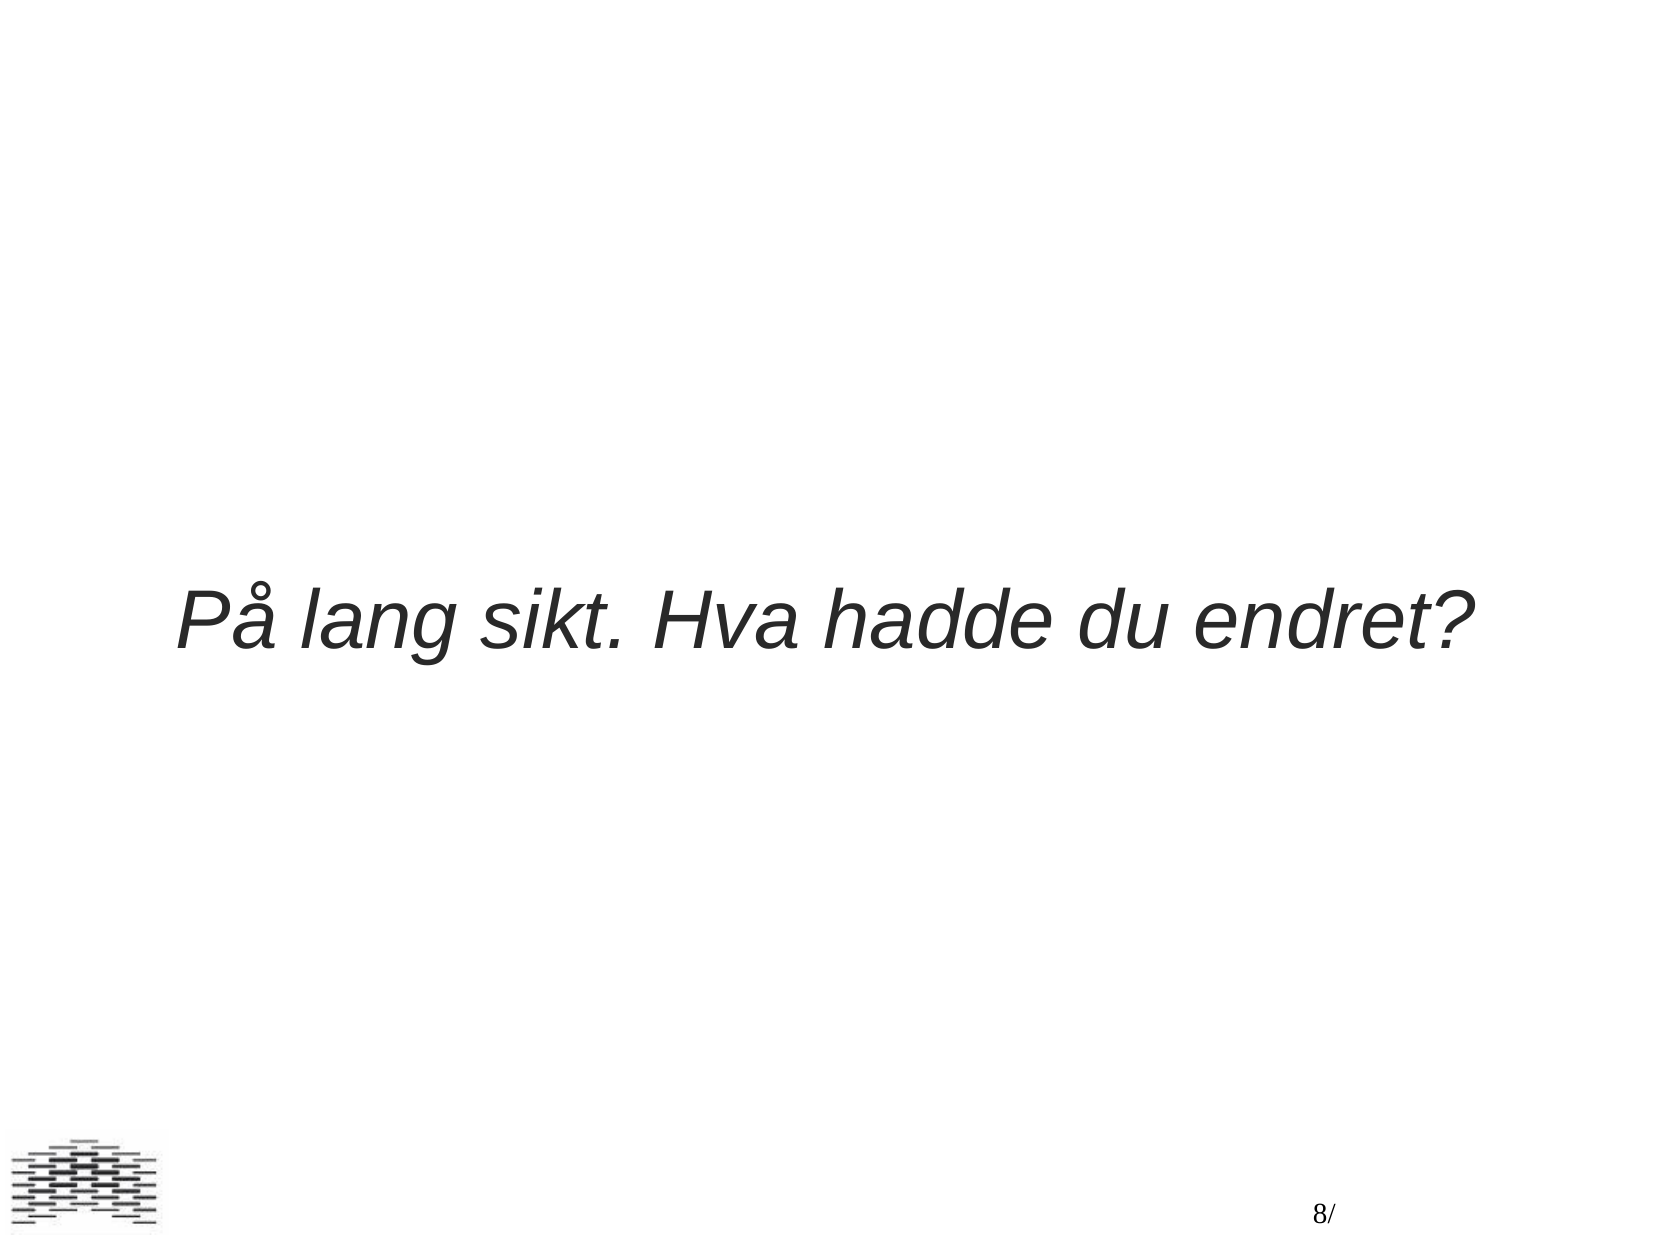

På lang sikt. Hva hadde du endret?